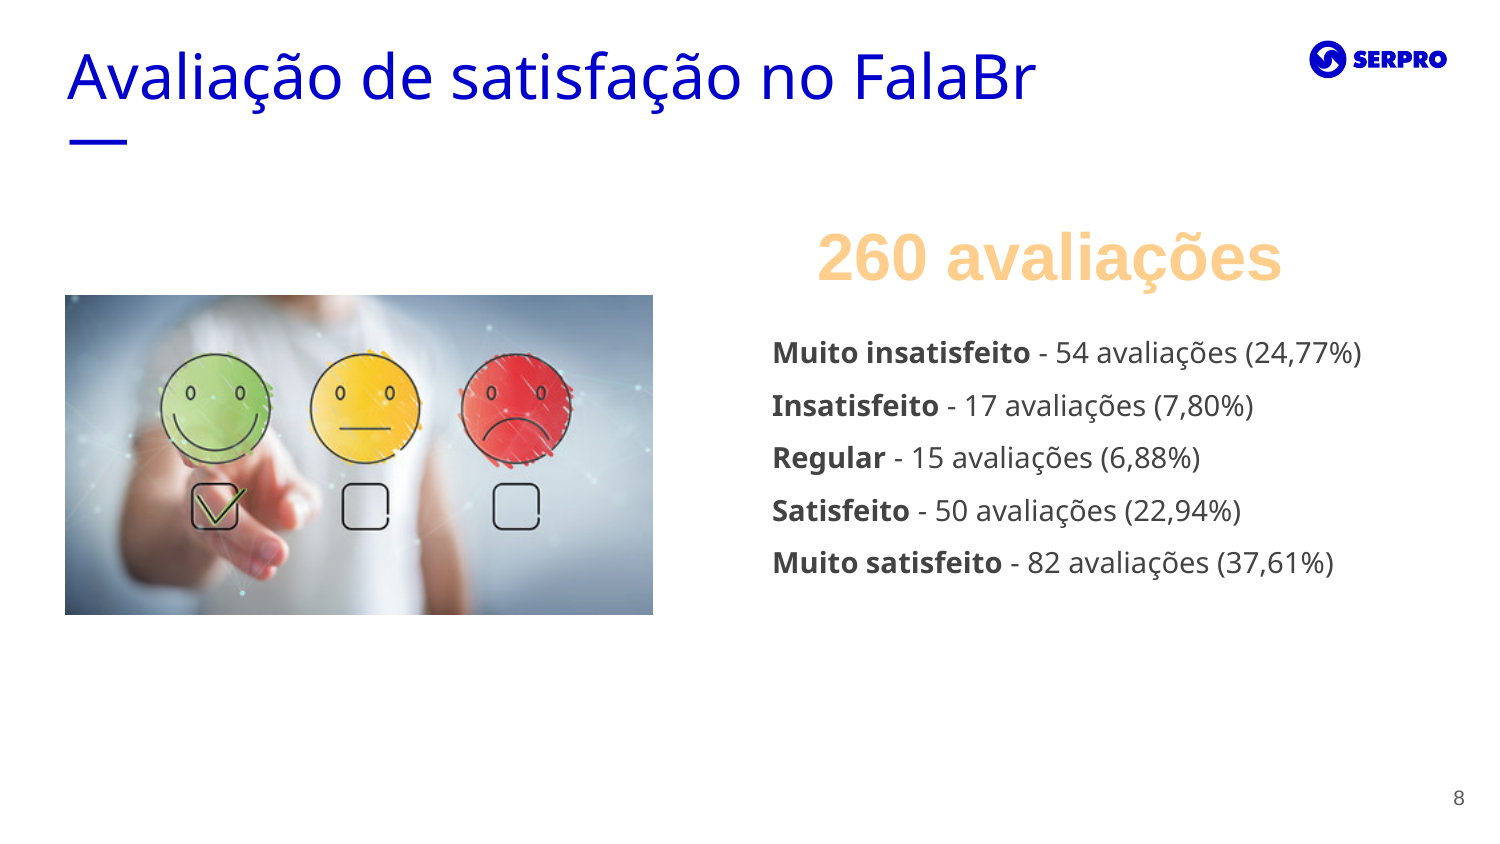

# Avaliação de satisfação no FalaBr
—
260 avaliações
Muito insatisfeito - 54 avaliações (24,77%)
Insatisfeito - 17 avaliações (7,80%)
Regular - 15 avaliações (6,88%)
Satisfeito - 50 avaliações (22,94%)
Muito satisfeito - 82 avaliações (37,61%)